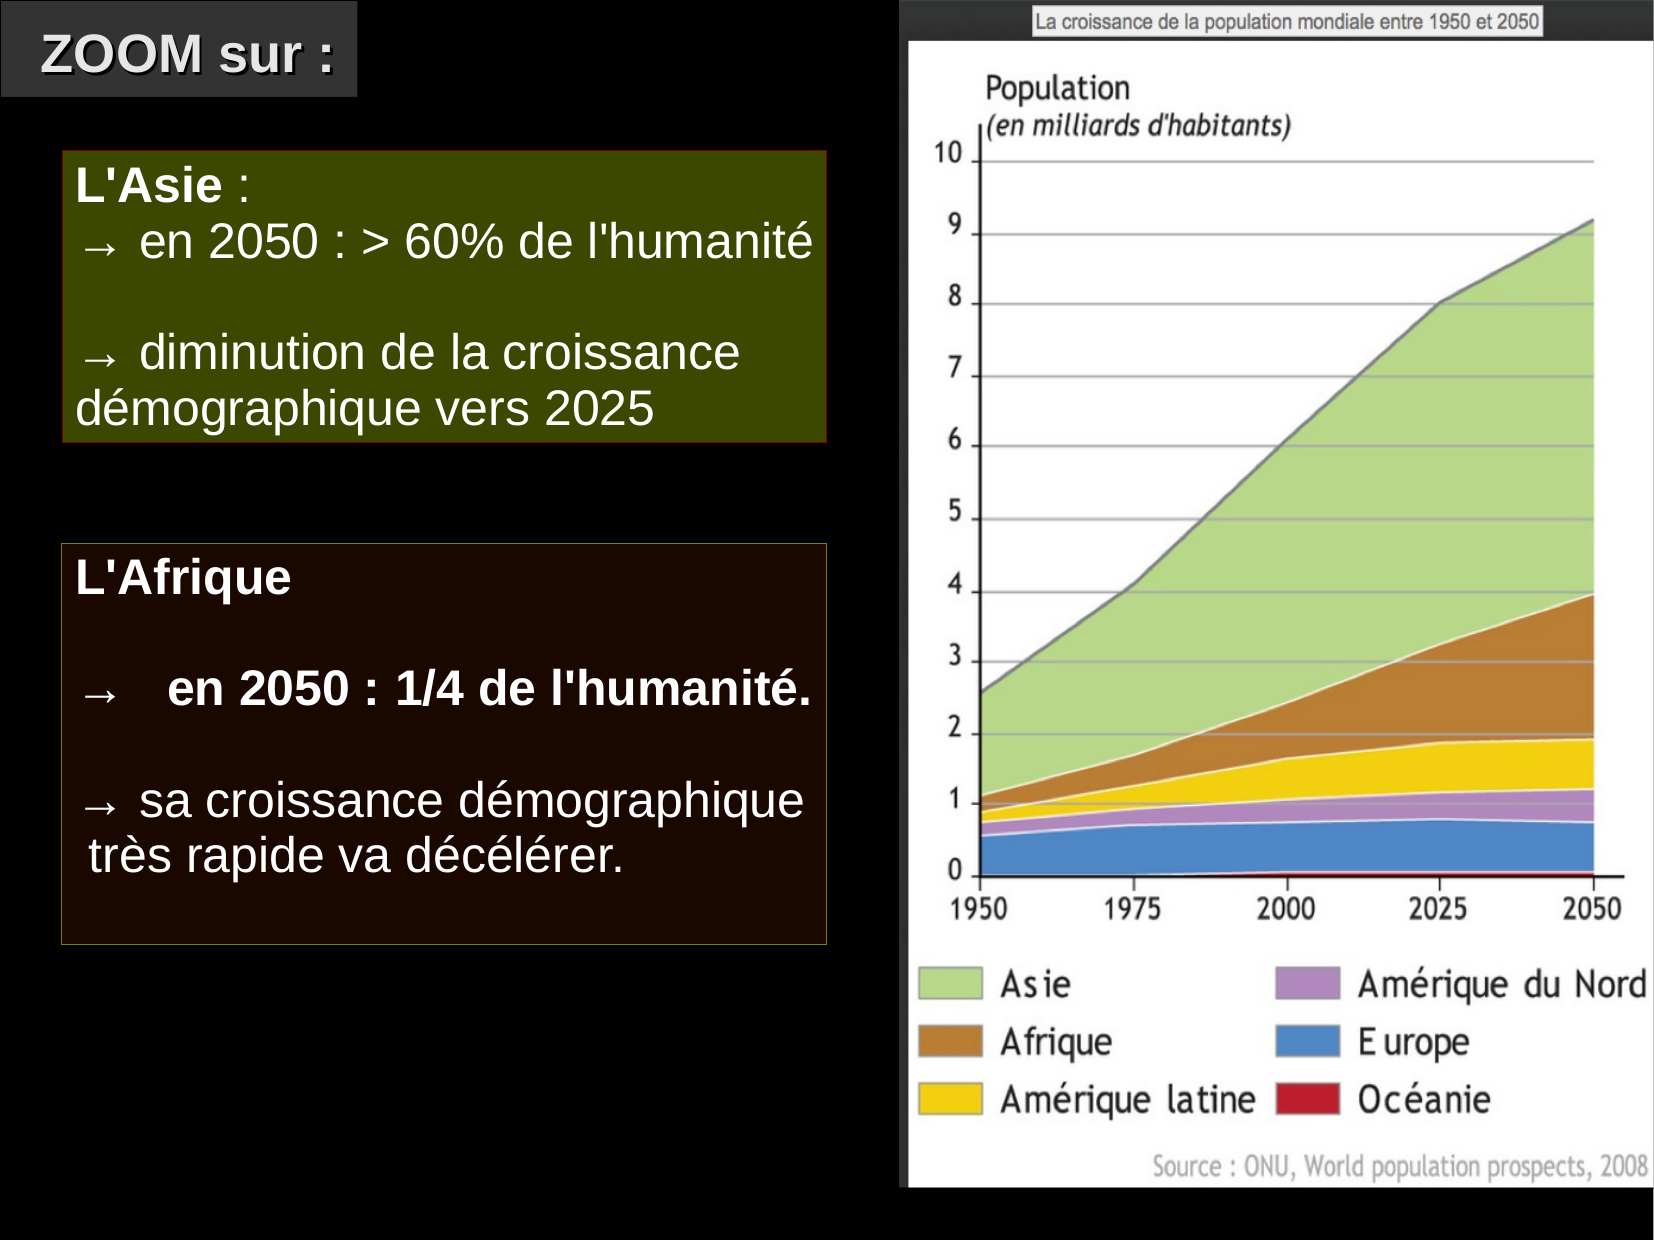

ZOOM sur :
L'Asie :
→ en 2050 : > 60% de l'humanité
→ diminution de la croissance
démographique vers 2025
L'Afrique
→ en 2050 : 1/4 de l'humanité.
→ sa croissance démographique
 très rapide va décélérer.